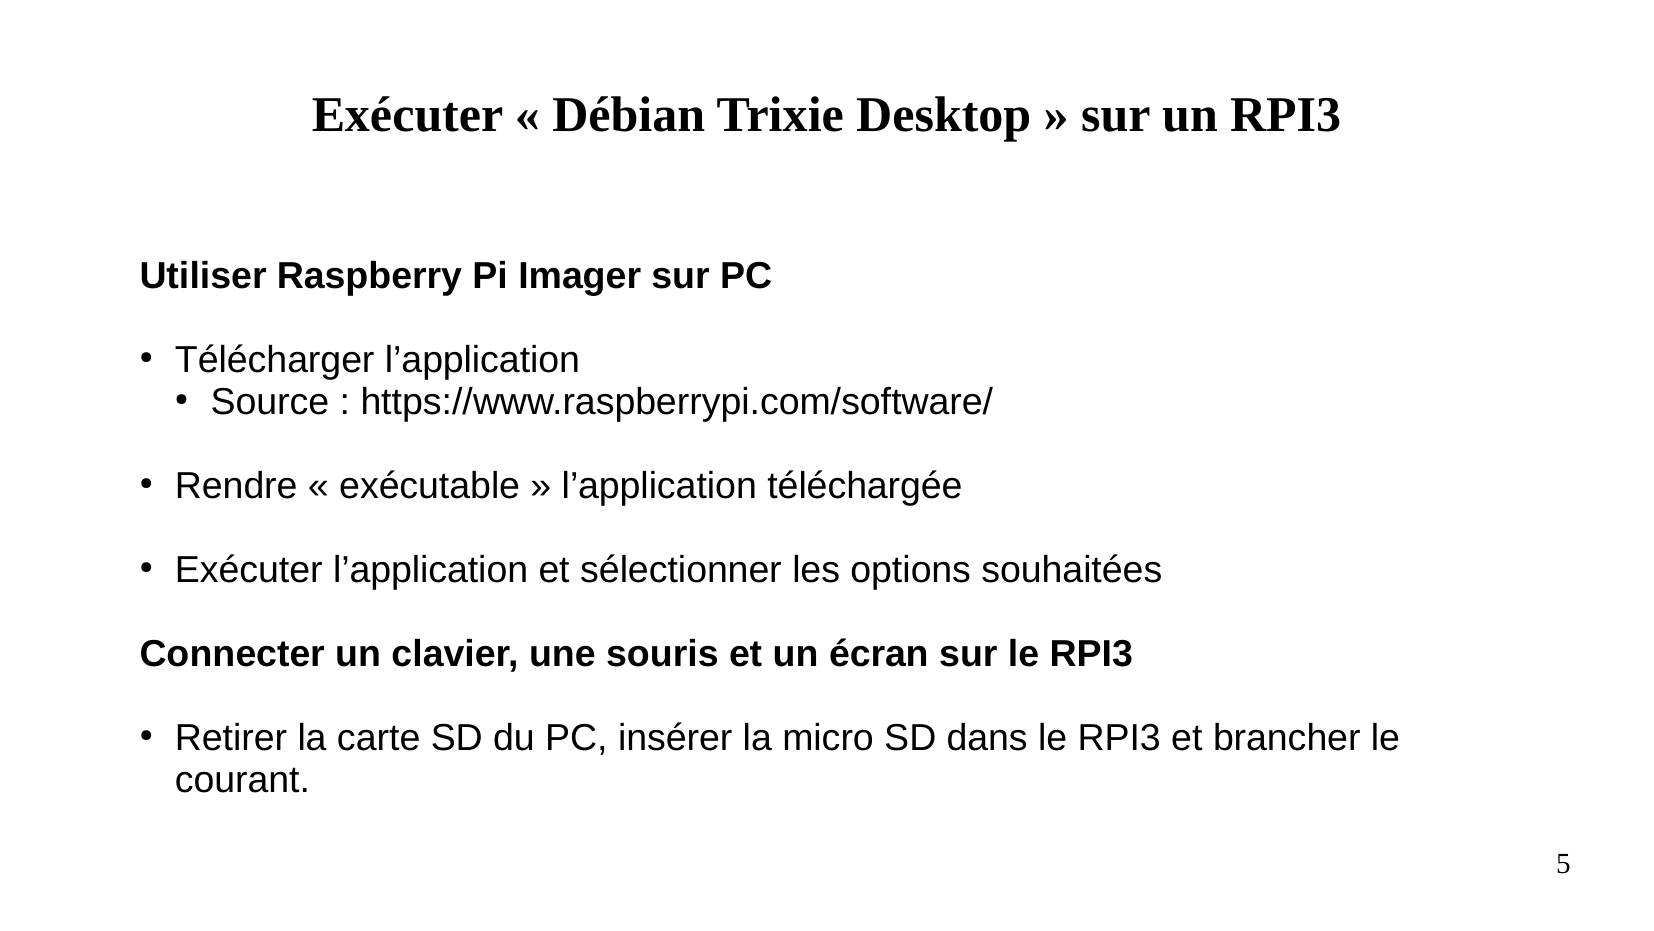

# Exécuter « Débian Trixie Desktop » sur un RPI3
Utiliser Raspberry Pi Imager sur PC
Télécharger l’application
Source : https://www.raspberrypi.com/software/
Rendre « exécutable » l’application téléchargée
Exécuter l’application et sélectionner les options souhaitées
Connecter un clavier, une souris et un écran sur le RPI3
Retirer la carte SD du PC, insérer la micro SD dans le RPI3 et brancher le courant.
5